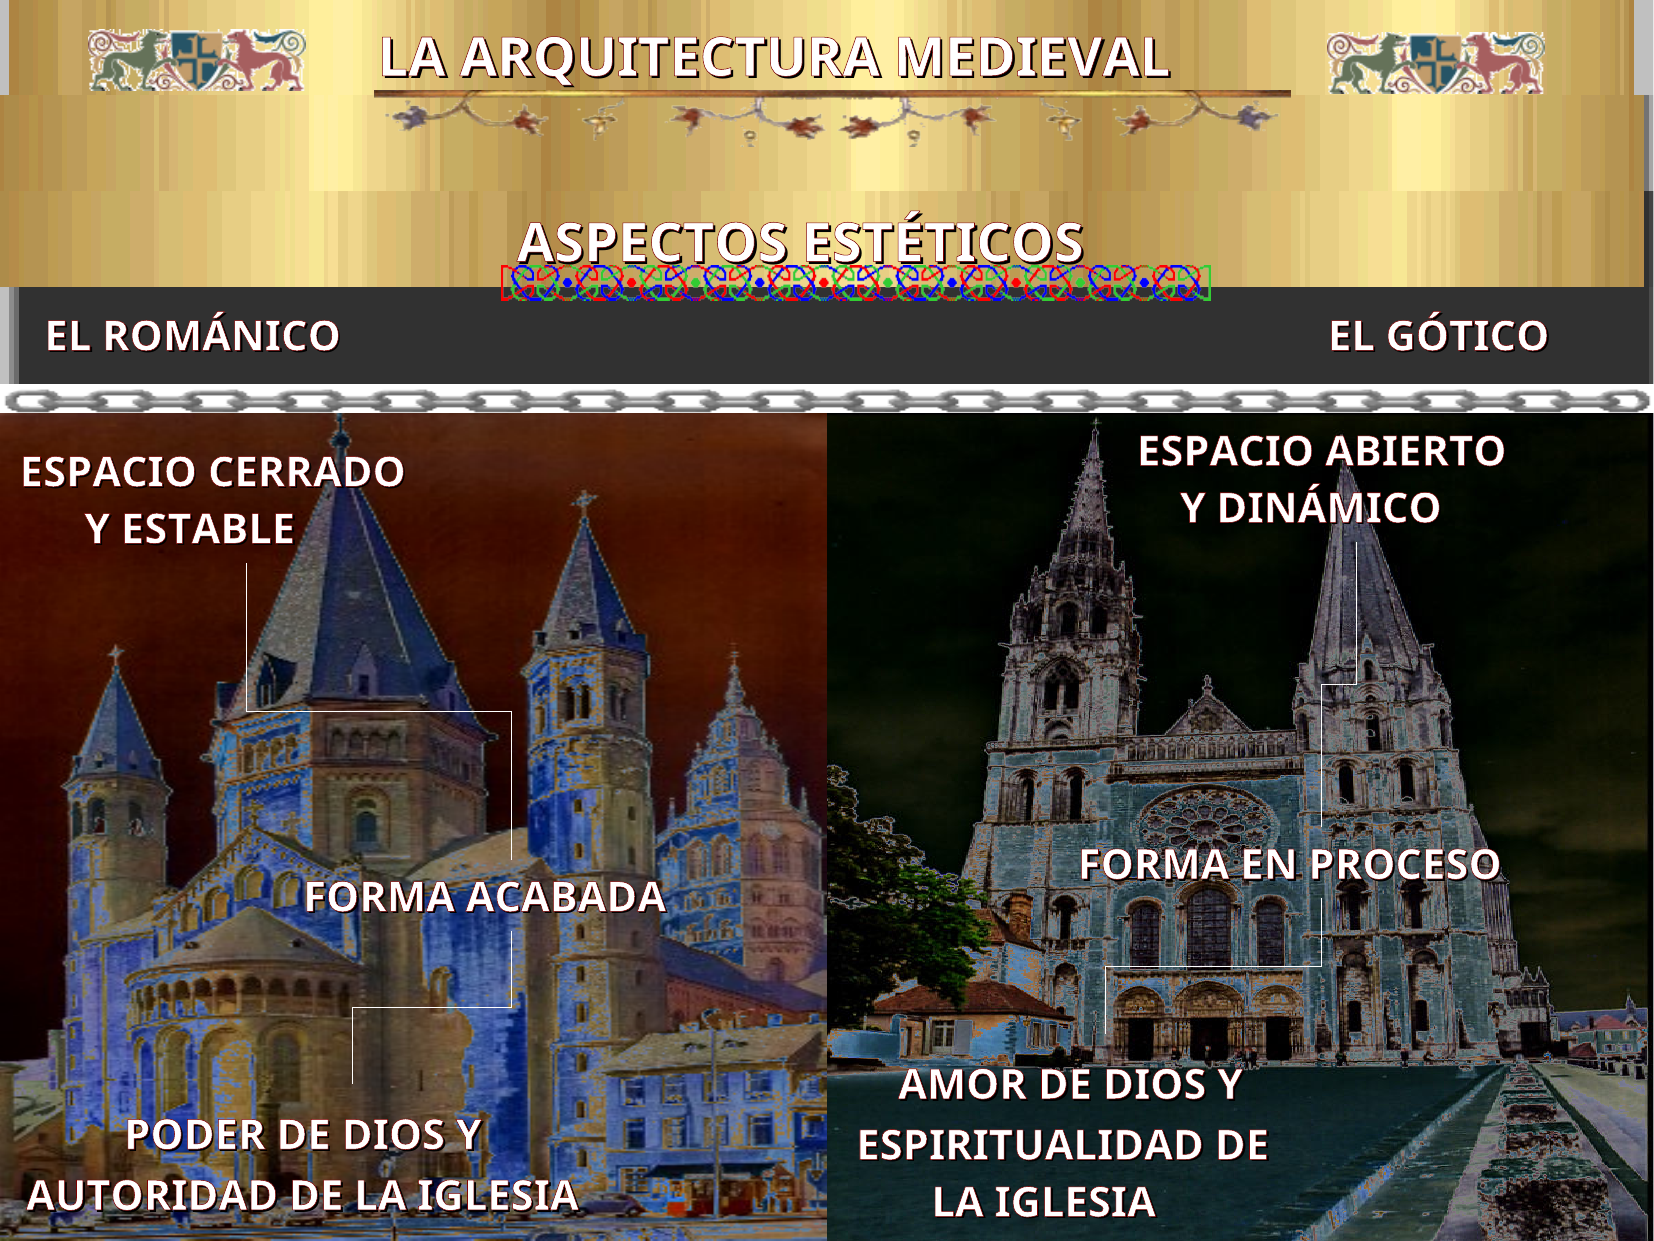

LA ARQUITECTURA MEDIEVAL
ASPECTOS ESTÉTICOS
EL ROMÁNICO
EL GÓTICO
ESPACIO ABIERTO
 Y DINÁMICO
ESPACIO CERRADO
 Y ESTABLE
FORMA EN PROCESO
FORMA ACABADA
 AMOR DE DIOS Y
ESPIRITUALIDAD DE
 LA IGLESIA
 PODER DE DIOS Y
AUTORIDAD DE LA IGLESIA